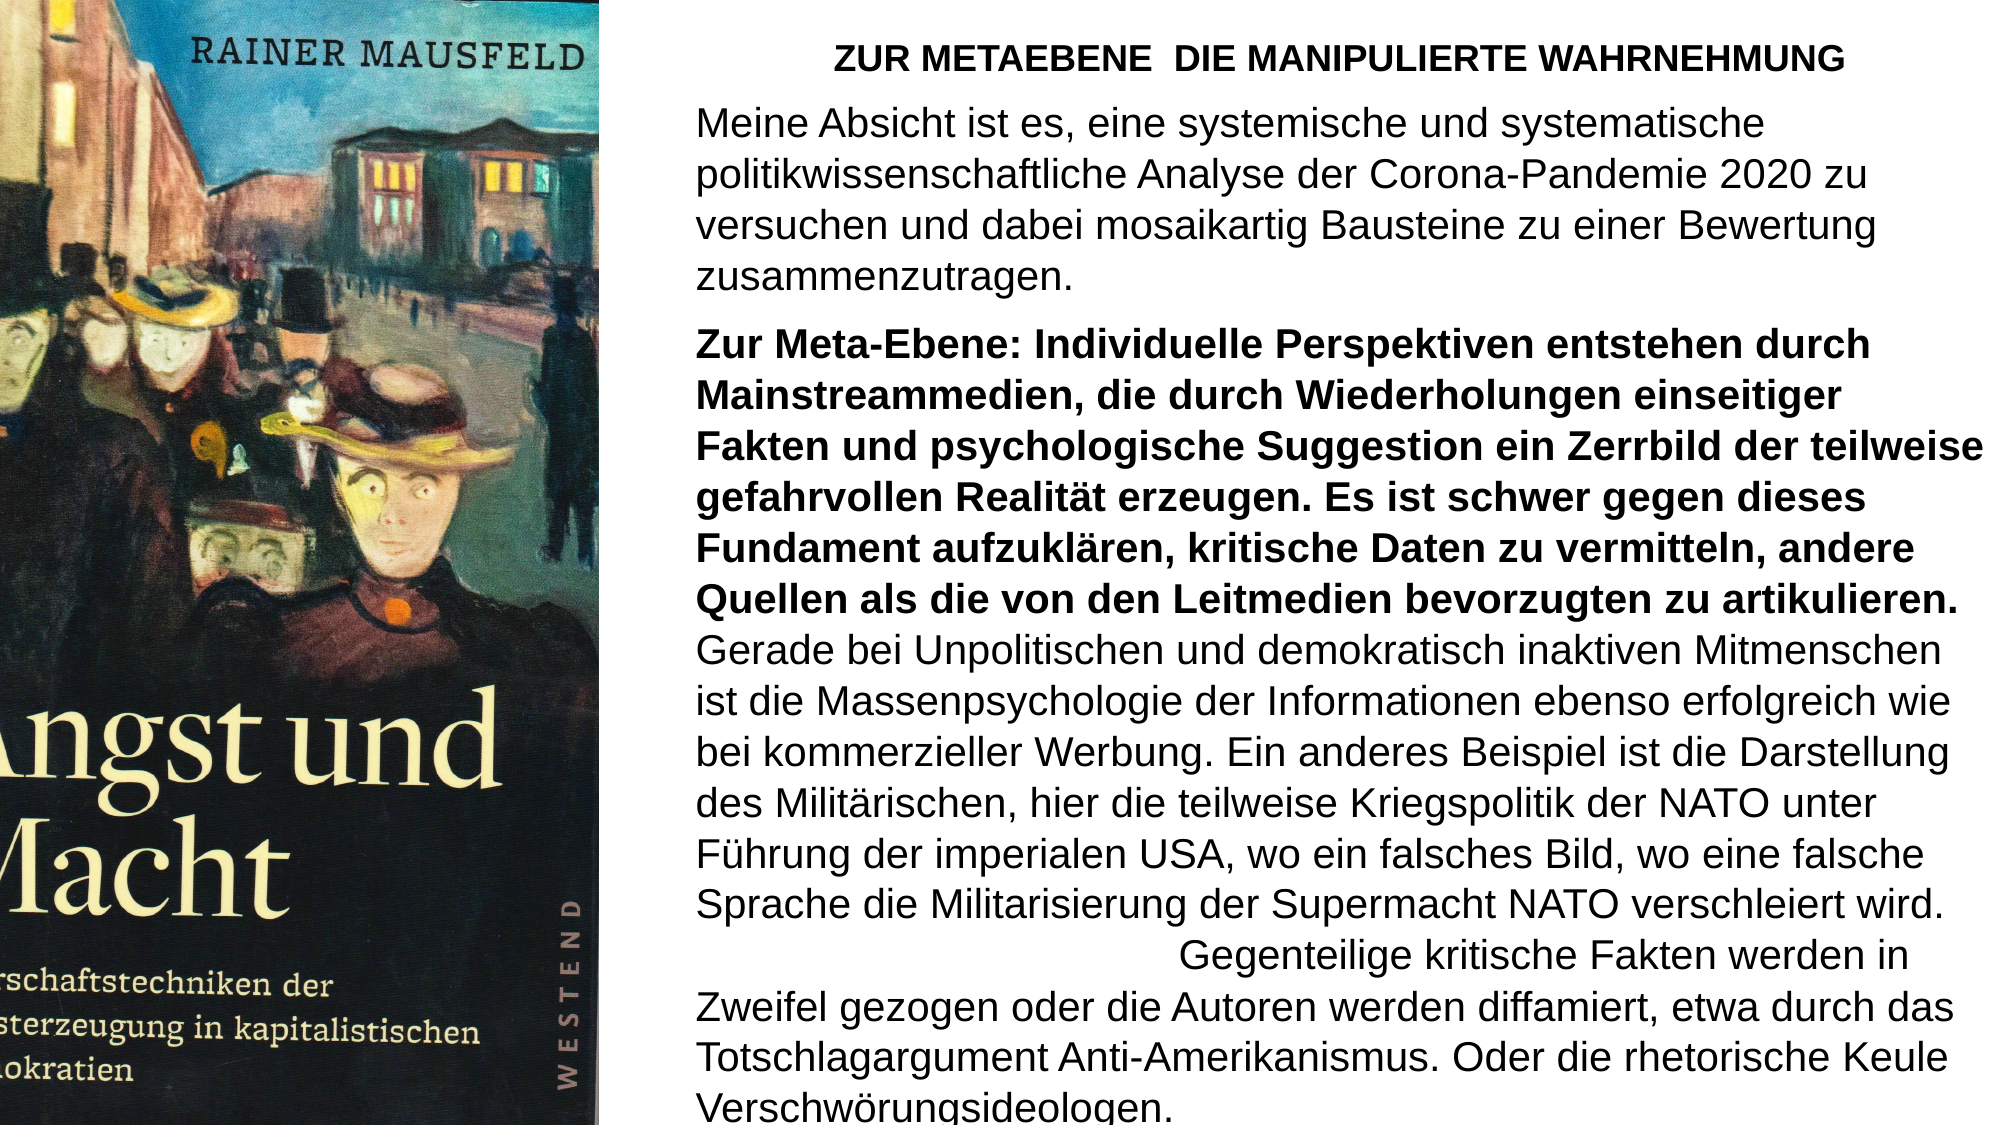

ZUR METAEBENE DIE MANIPULIERTE WAHRNEHMUNG
Meine Absicht ist es, eine systemische und systematische politikwissenschaftliche Analyse der Corona-Pandemie 2020 zu versuchen und dabei mosaikartig Bausteine zu einer Bewertung zusammenzutragen.
Zur Meta-Ebene: Individuelle Perspektiven entstehen durch Mainstreammedien, die durch Wiederholungen einseitiger Fakten und psychologische Suggestion ein Zerrbild der teilweise gefahrvollen Realität erzeugen. Es ist schwer gegen dieses Fundament aufzuklären, kritische Daten zu vermitteln, andere Quellen als die von den Leitmedien bevorzugten zu artikulieren. Gerade bei Unpolitischen und demokratisch inaktiven Mitmenschen ist die Massenpsychologie der Informationen ebenso erfolgreich wie bei kommerzieller Werbung. Ein anderes Beispiel ist die Darstellung des Militärischen, hier die teilweise Kriegspolitik der NATO unter Führung der imperialen USA, wo ein falsches Bild, wo eine falsche Sprache die Militarisierung der Supermacht NATO verschleiert wird. Gegenteilige kritische Fakten werden in Zweifel gezogen oder die Autoren werden diffamiert, etwa durch das Totschlagargument Anti-Amerikanismus. Oder die rhetorische Keule Verschwörungsideologen.